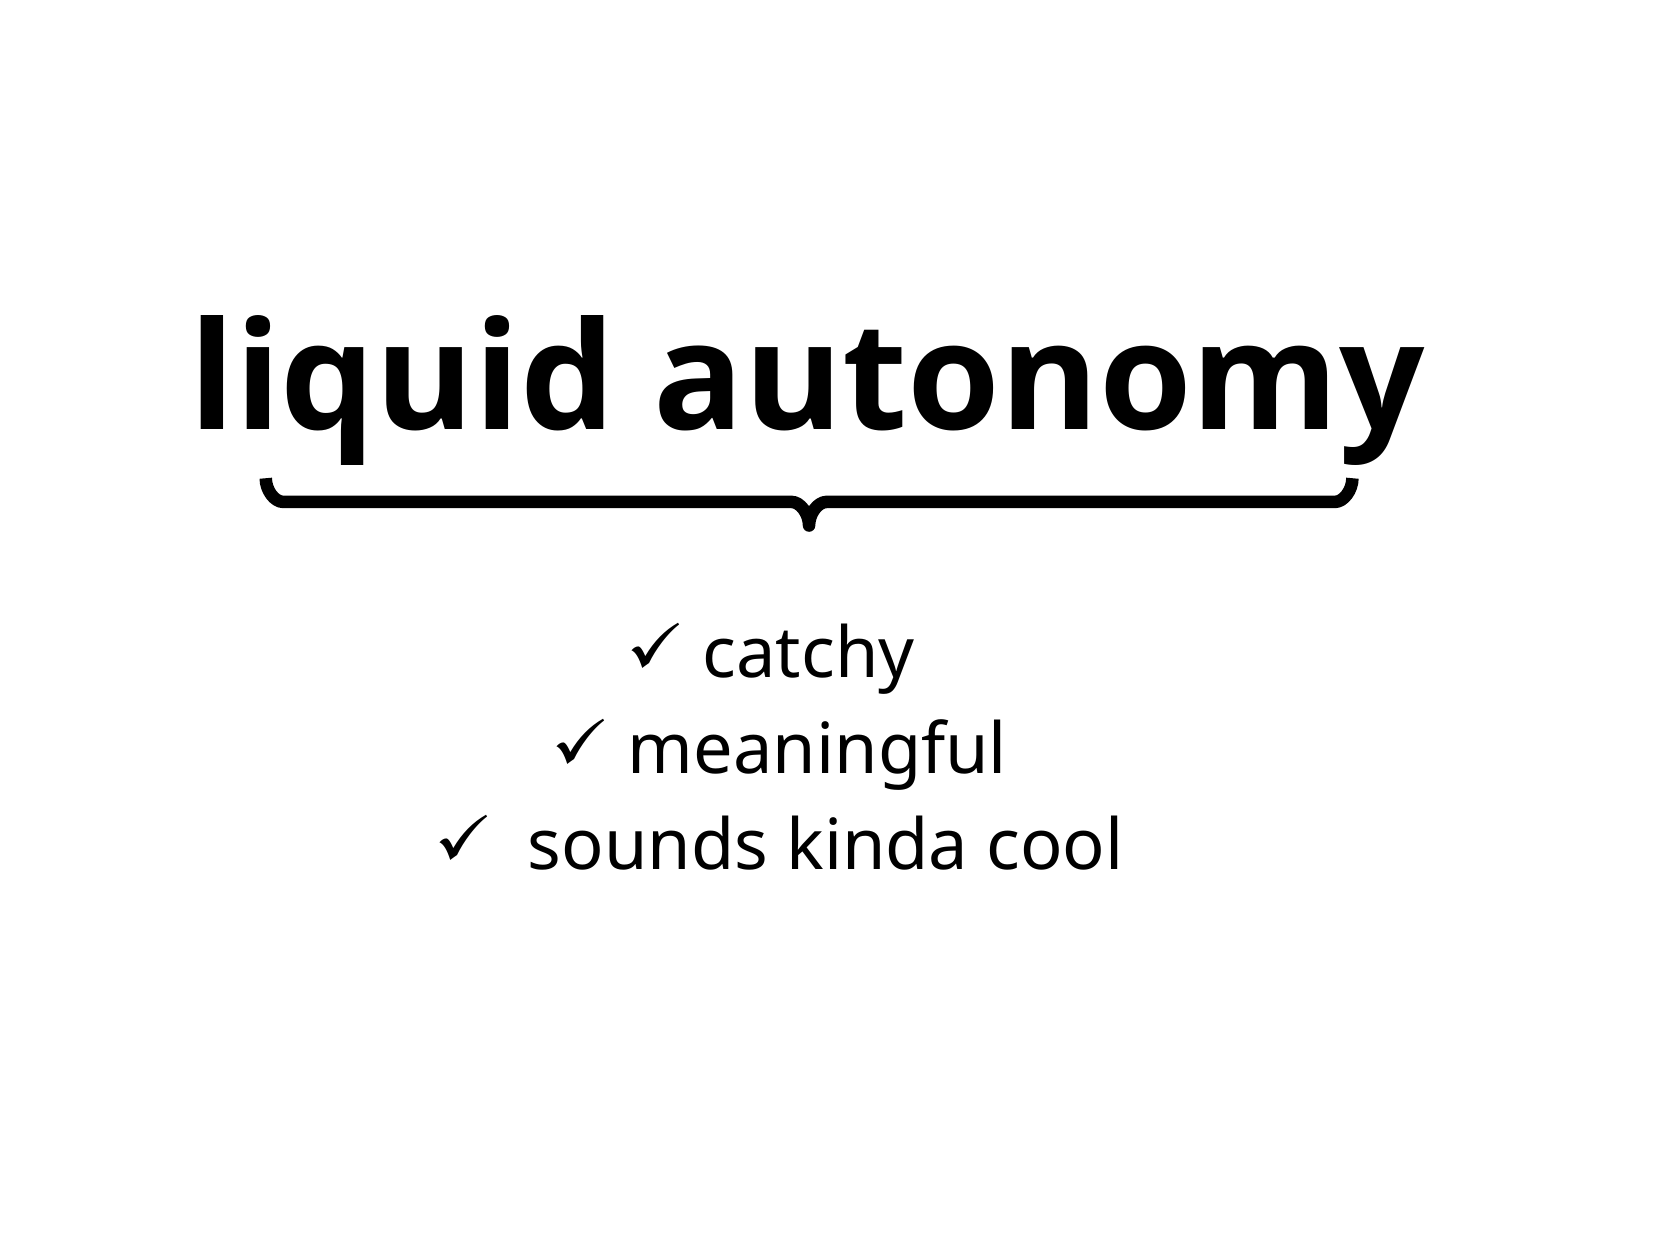

# liquid autonomy
 catchy
 meaningful
 sounds kinda cool